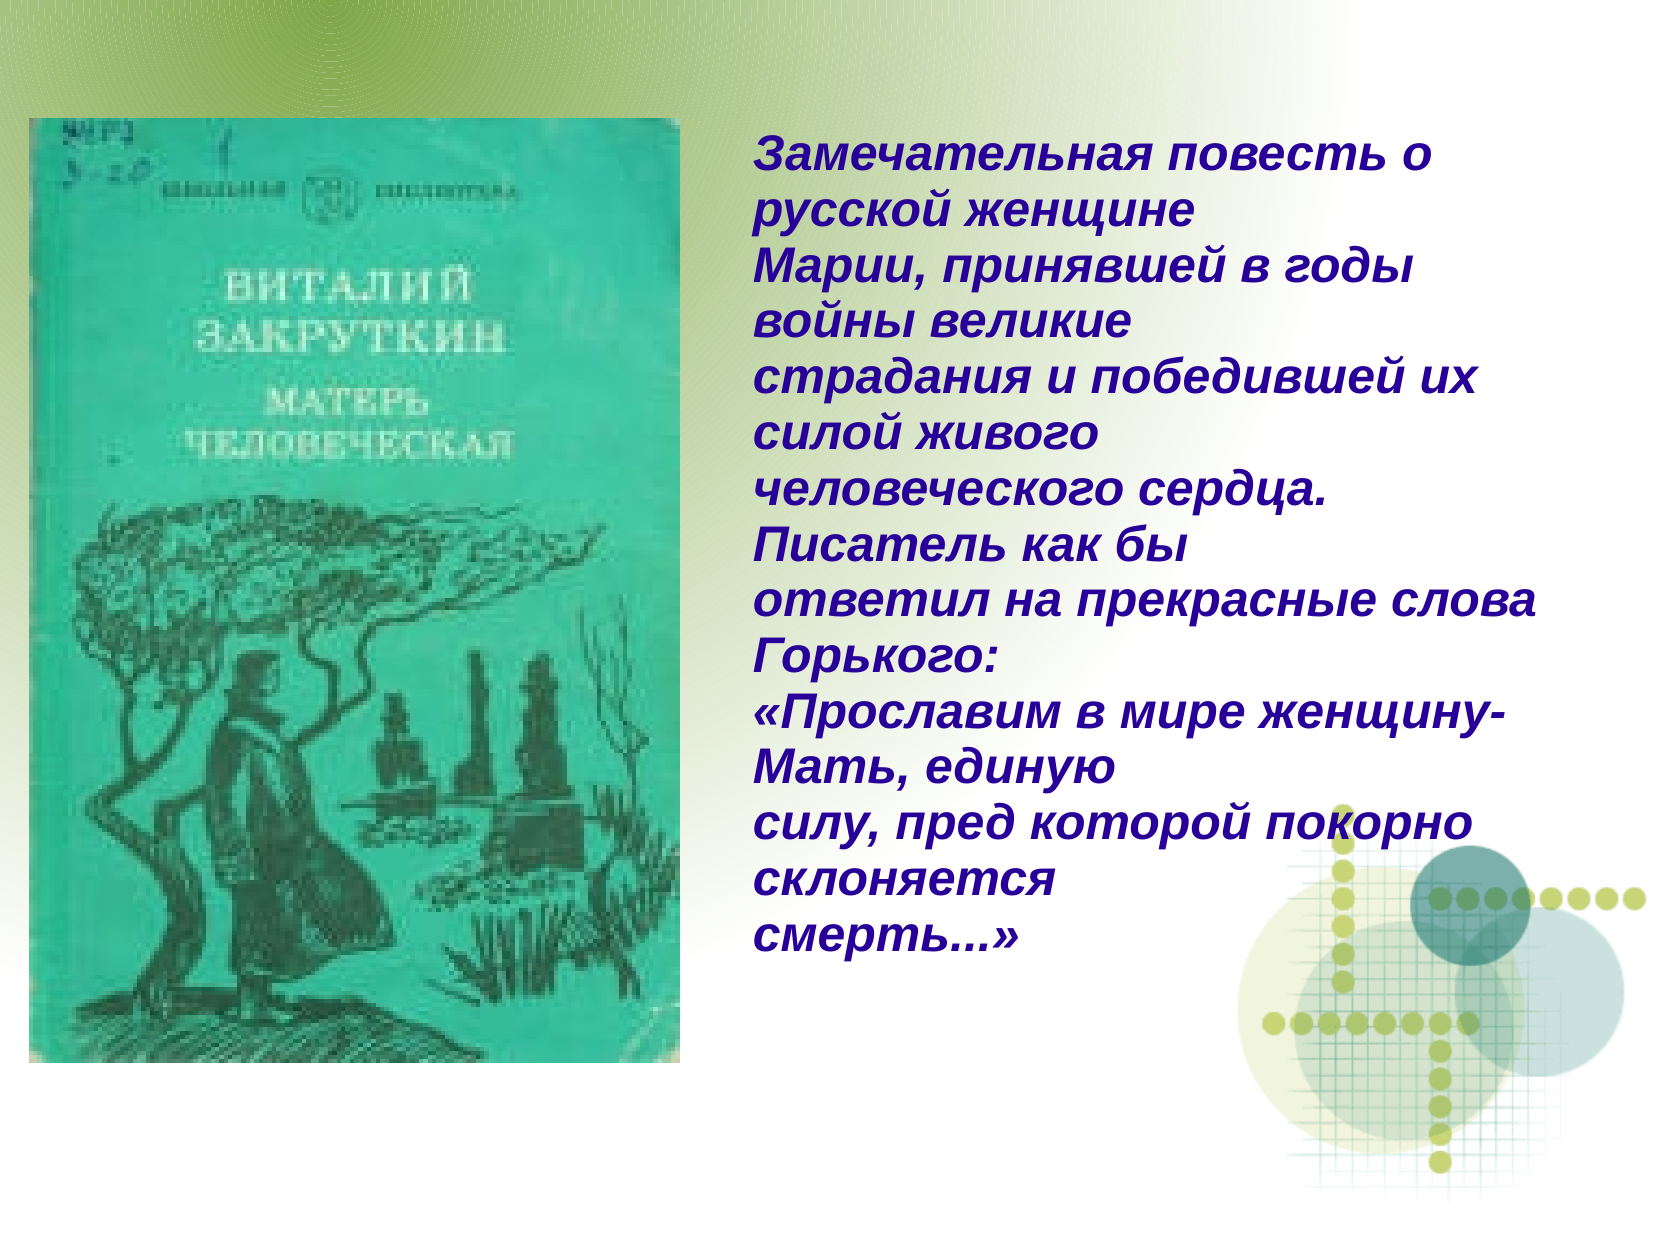

Замечательная повесть о русской женщине
Марии, принявшей в годы войны великие
страдания и победившей их силой живого
человеческого сердца. Писатель как бы
ответил на прекрасные слова Горького:
«Прославим в мире женщину-Мать, единую
силу, пред которой покорно склоняется
смерть...»